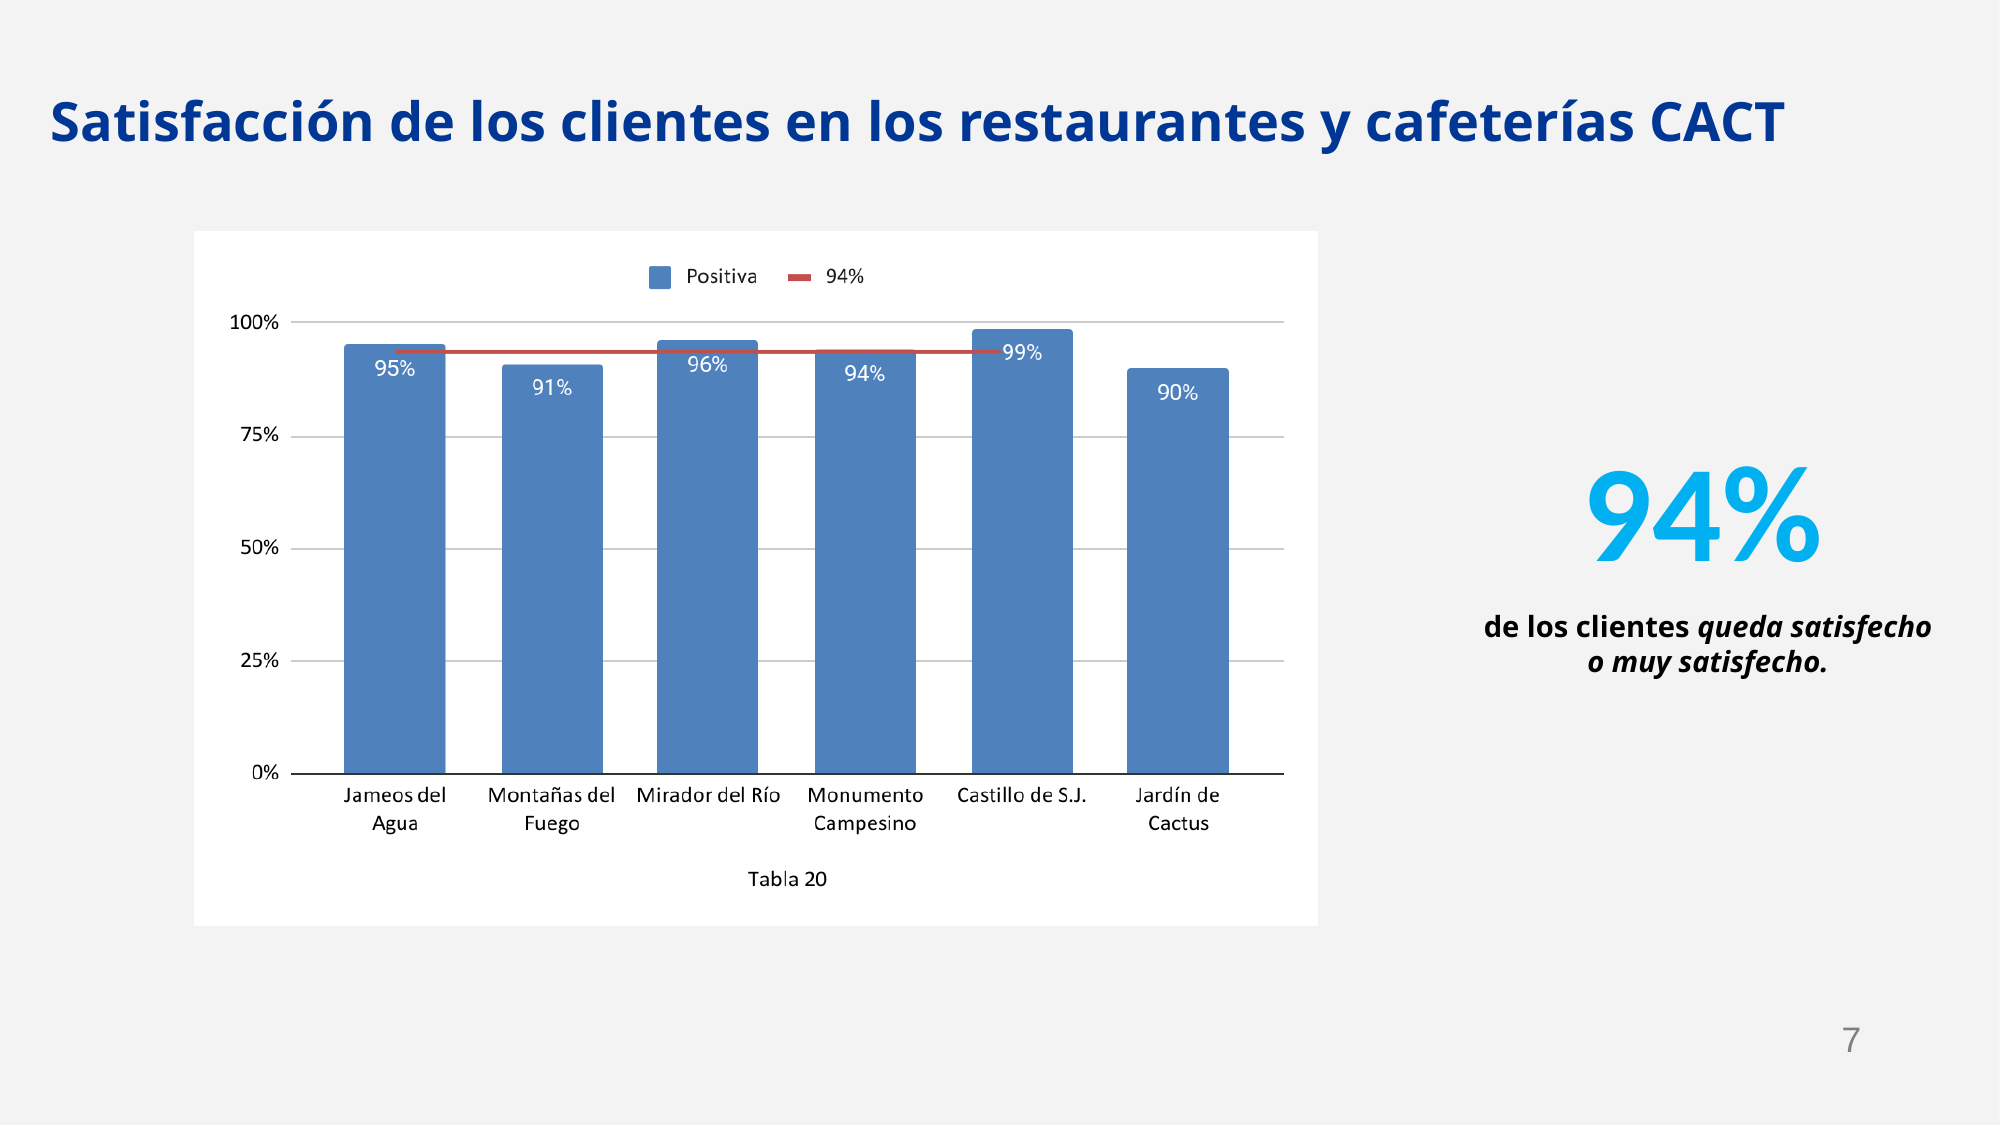

Satisfacción de los clientes en los restaurantes y cafeterías CACT
94%
de los clientes queda satisfecho o muy satisfecho.